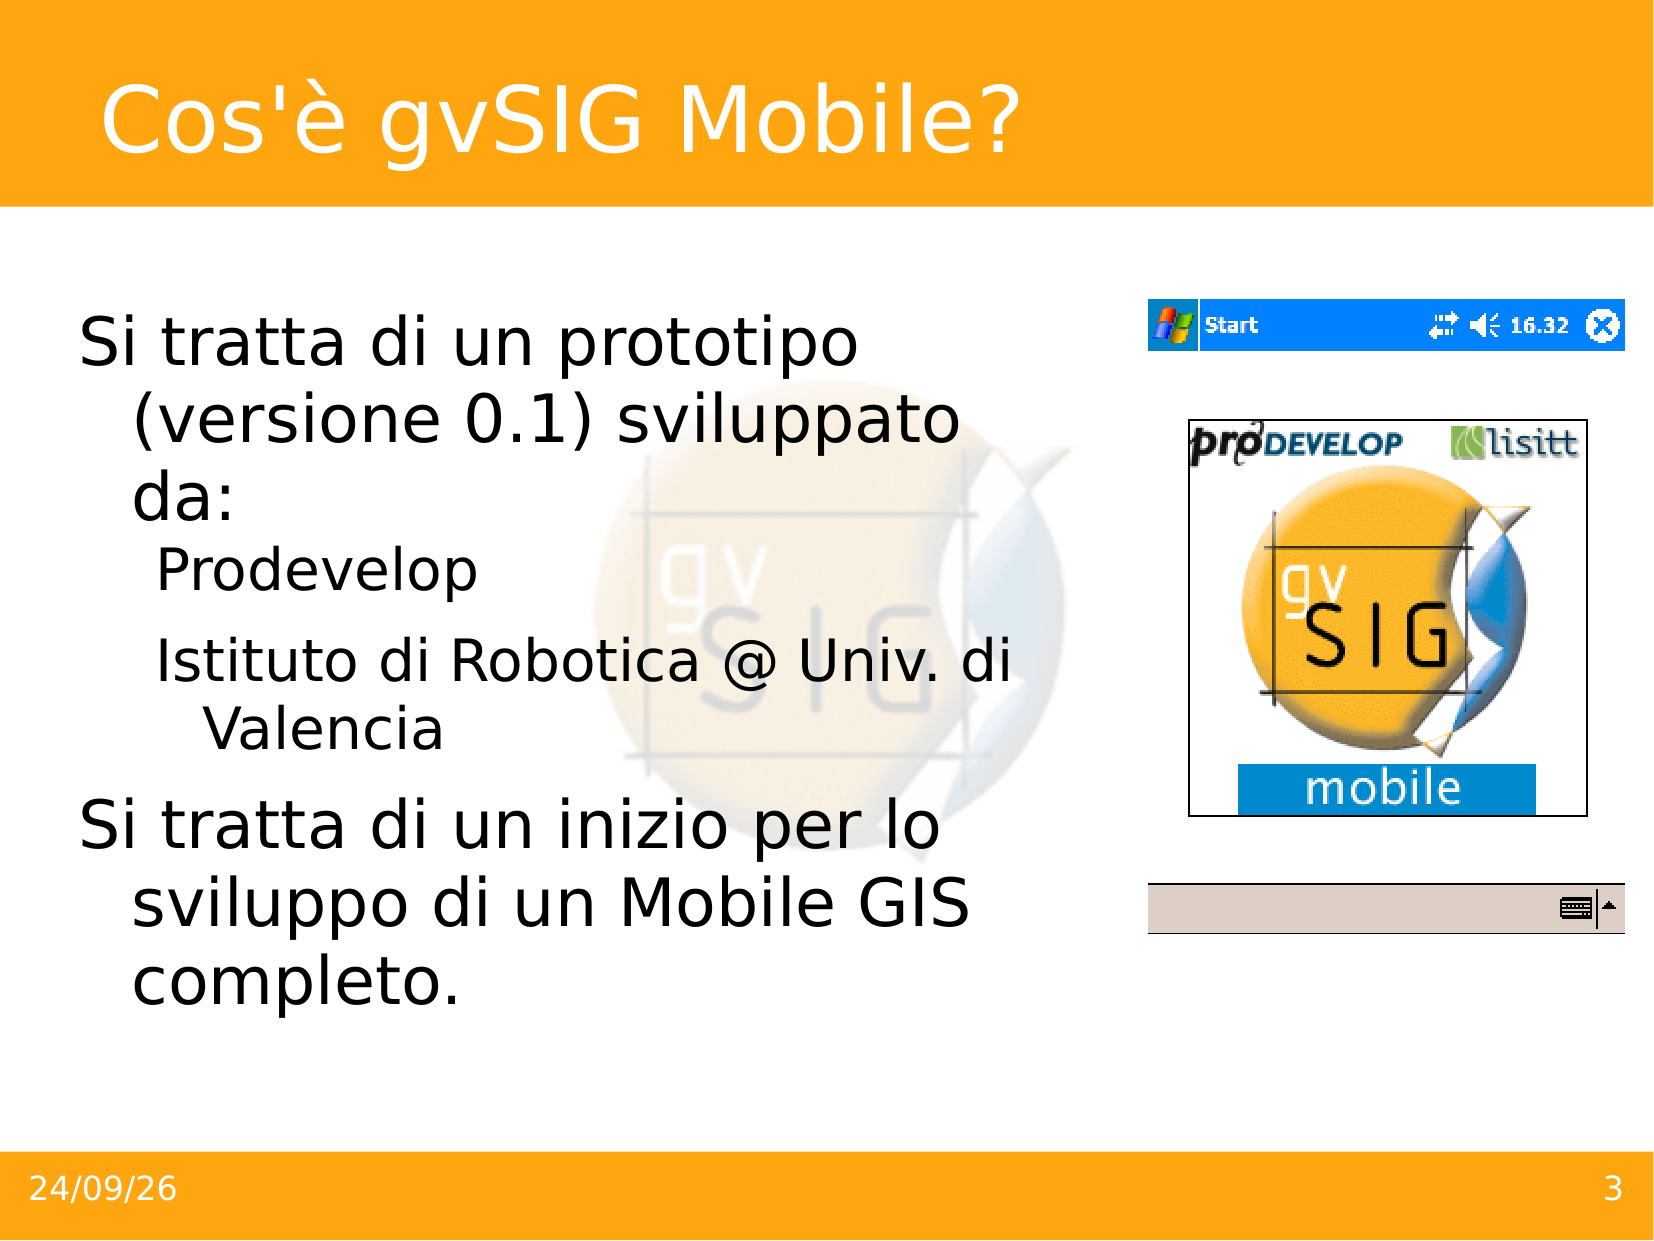

# Cos'è gvSIG Mobile?
Si tratta di un prototipo (versione 0.1) sviluppato da:
Prodevelop
Istituto di Robotica @ Univ. di Valencia
Si tratta di un inizio per lo sviluppo di un Mobile GIS completo.
3